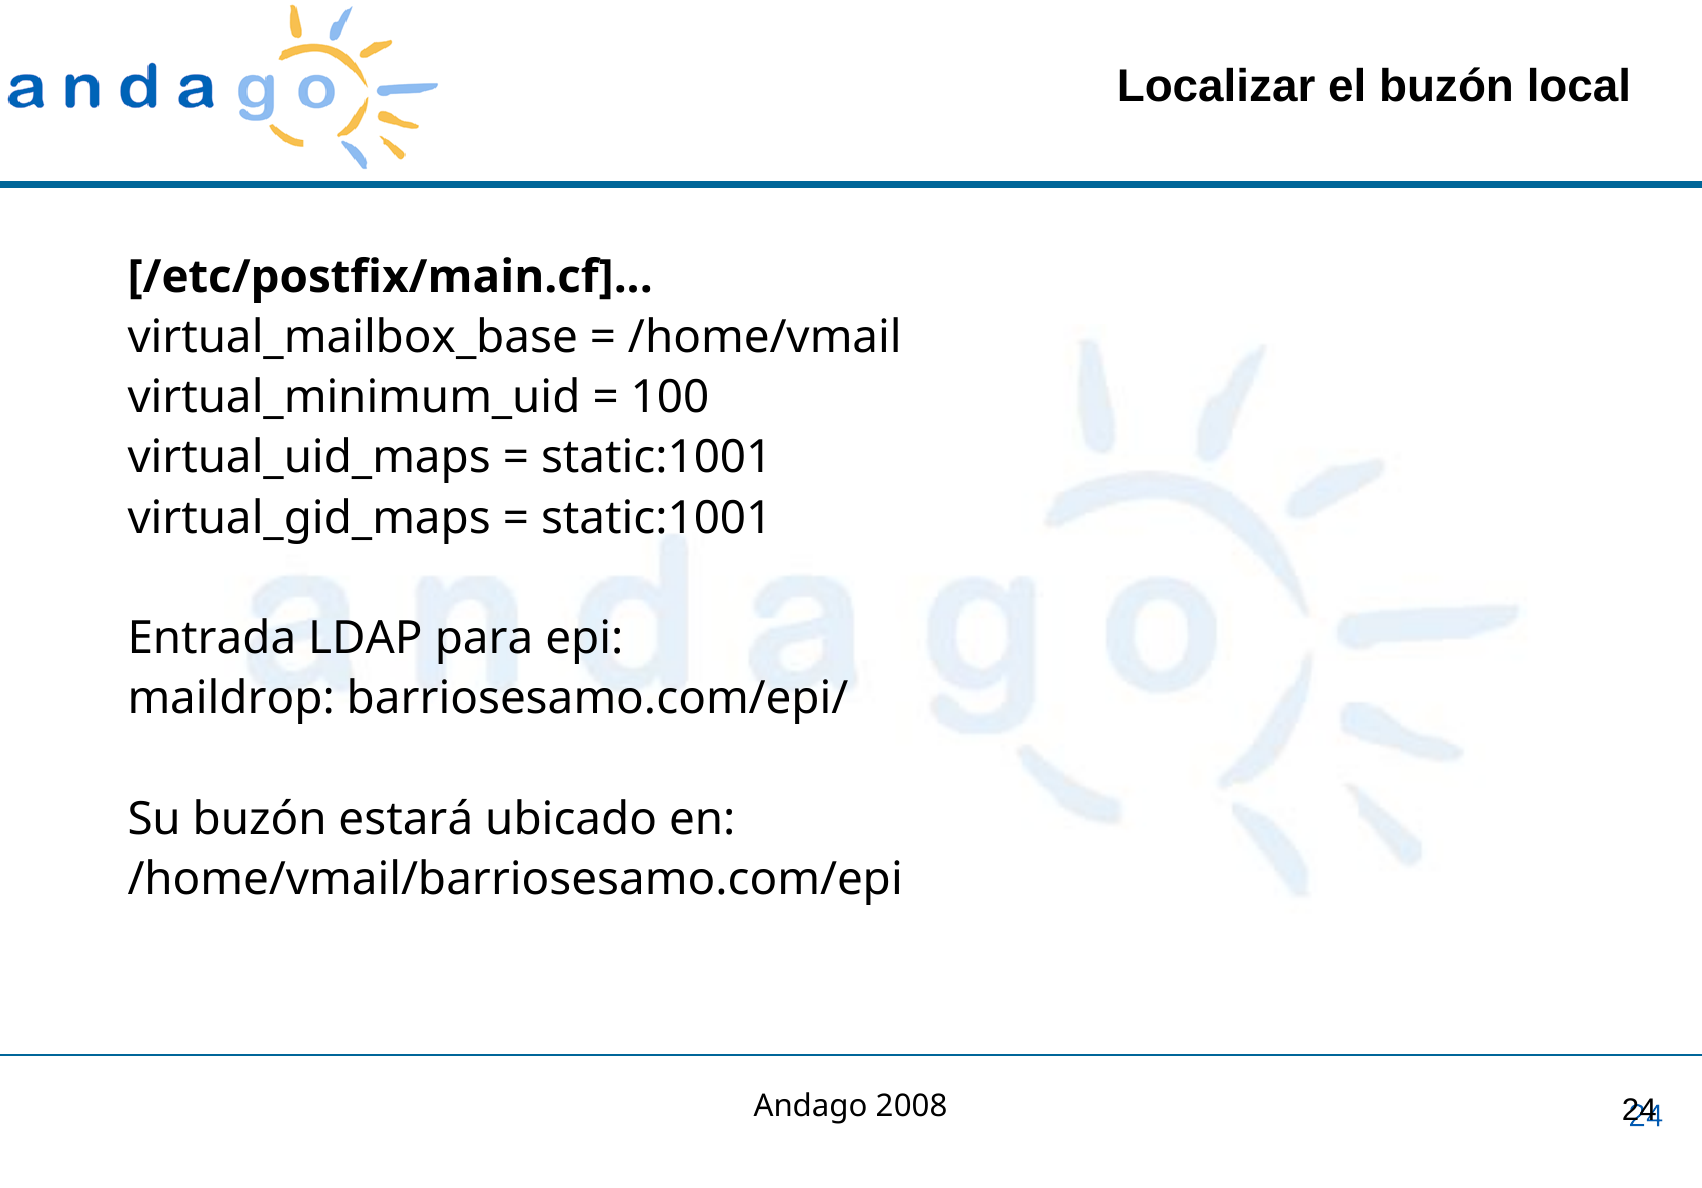

# Localizar el buzón local
[/etc/postfix/main.cf]...
virtual_mailbox_base = /home/vmail
virtual_minimum_uid = 100
virtual_uid_maps = static:1001
virtual_gid_maps = static:1001
Entrada LDAP para epi:
maildrop: barriosesamo.com/epi/
Su buzón estará ubicado en:
/home/vmail/barriosesamo.com/epi